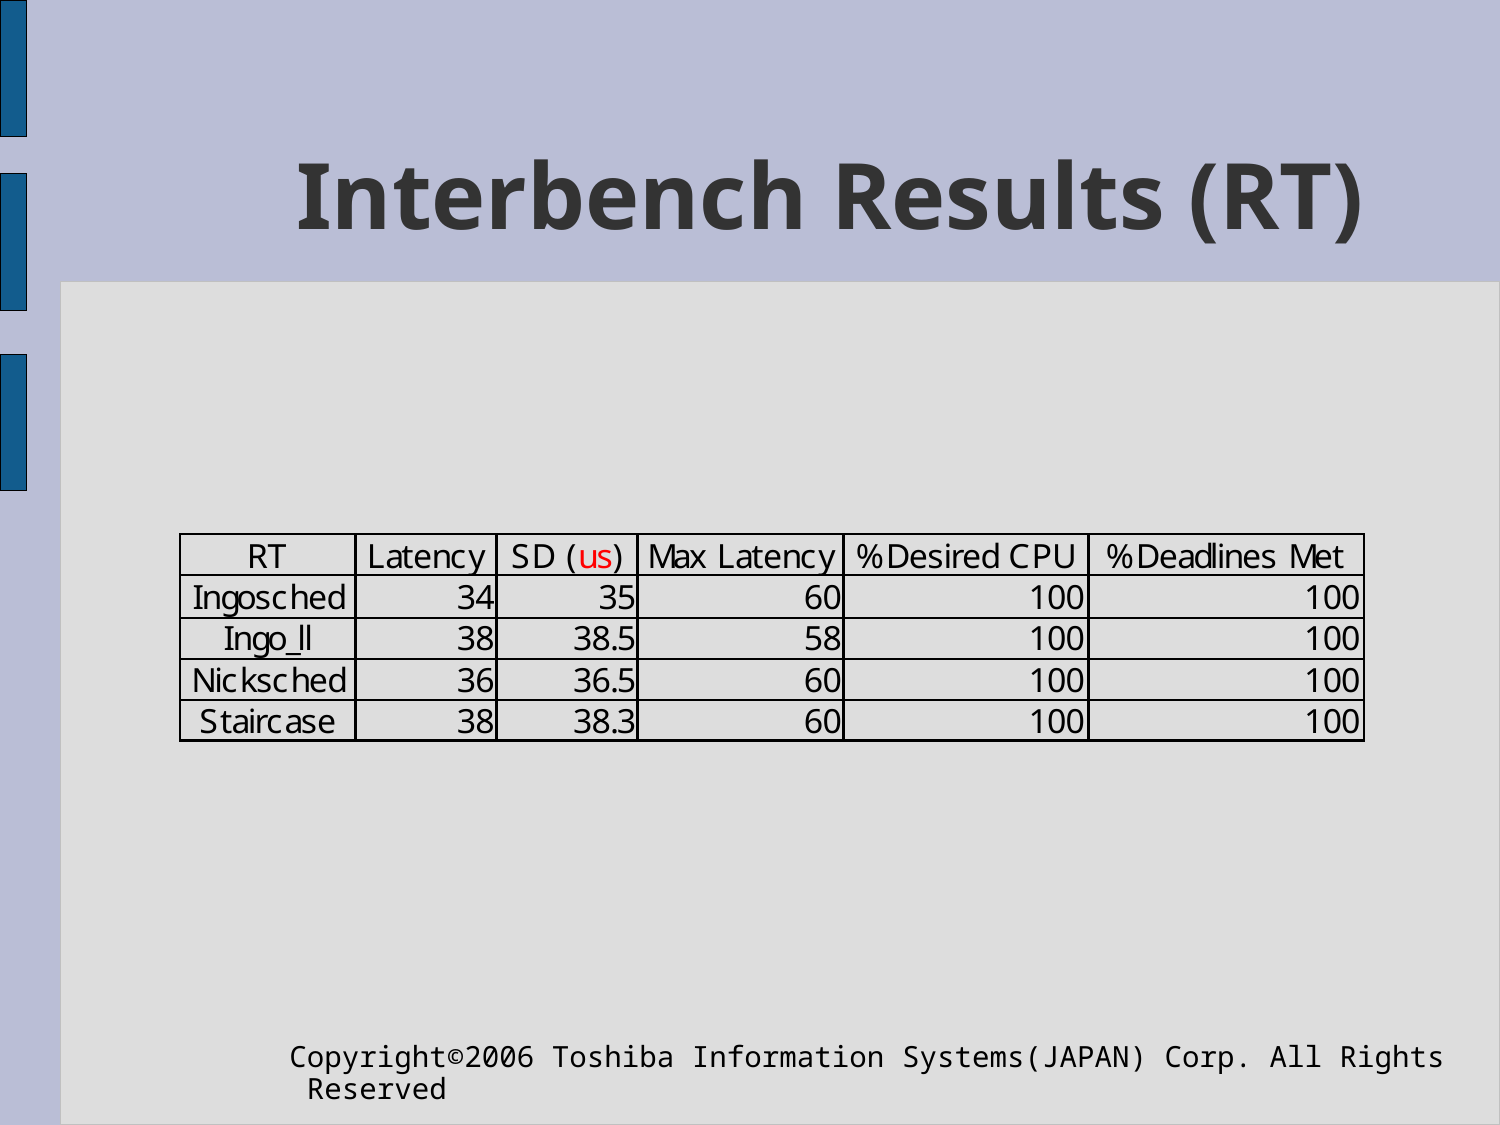

# Interbench Results (RT)
Copyright©2006 Toshiba Information Systems(JAPAN) Corp. All Rights Reserved